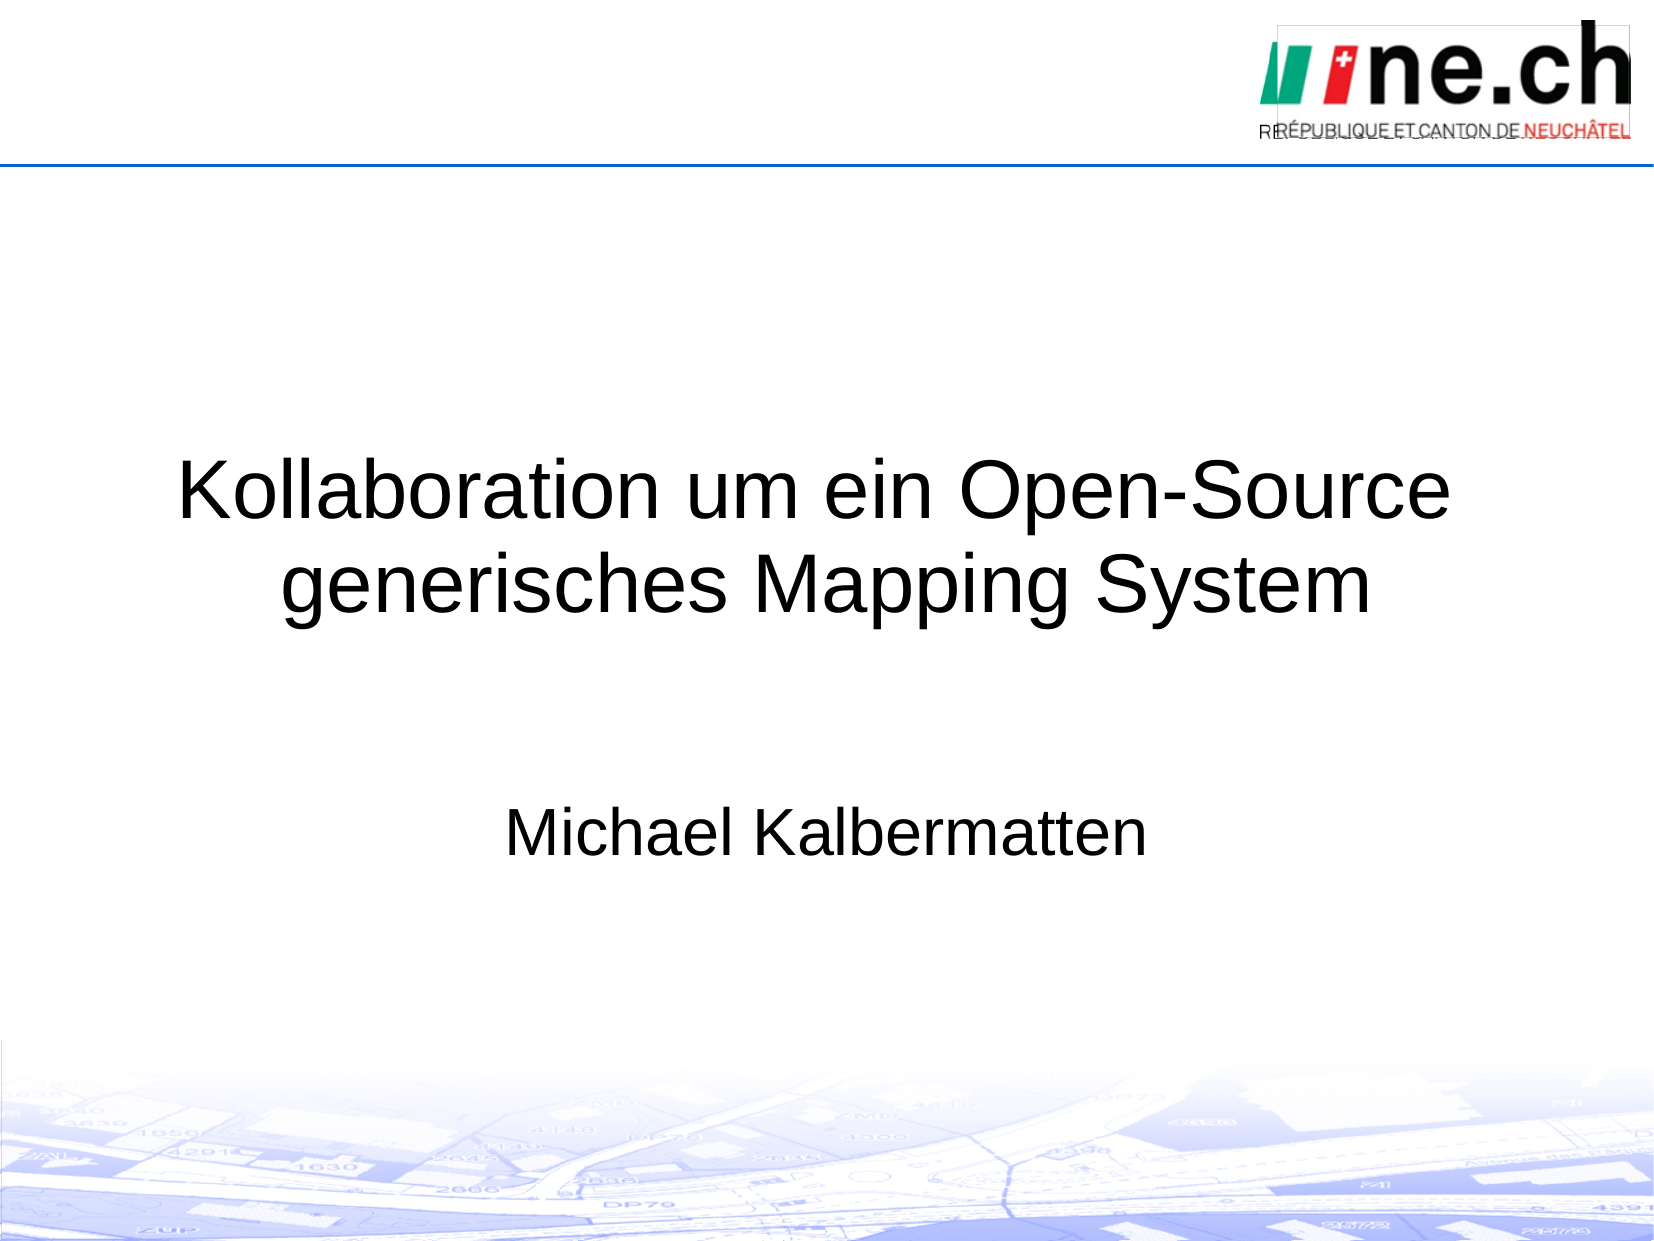

# Kollaboration um ein Open-Source generisches Mapping System
Michael Kalbermatten